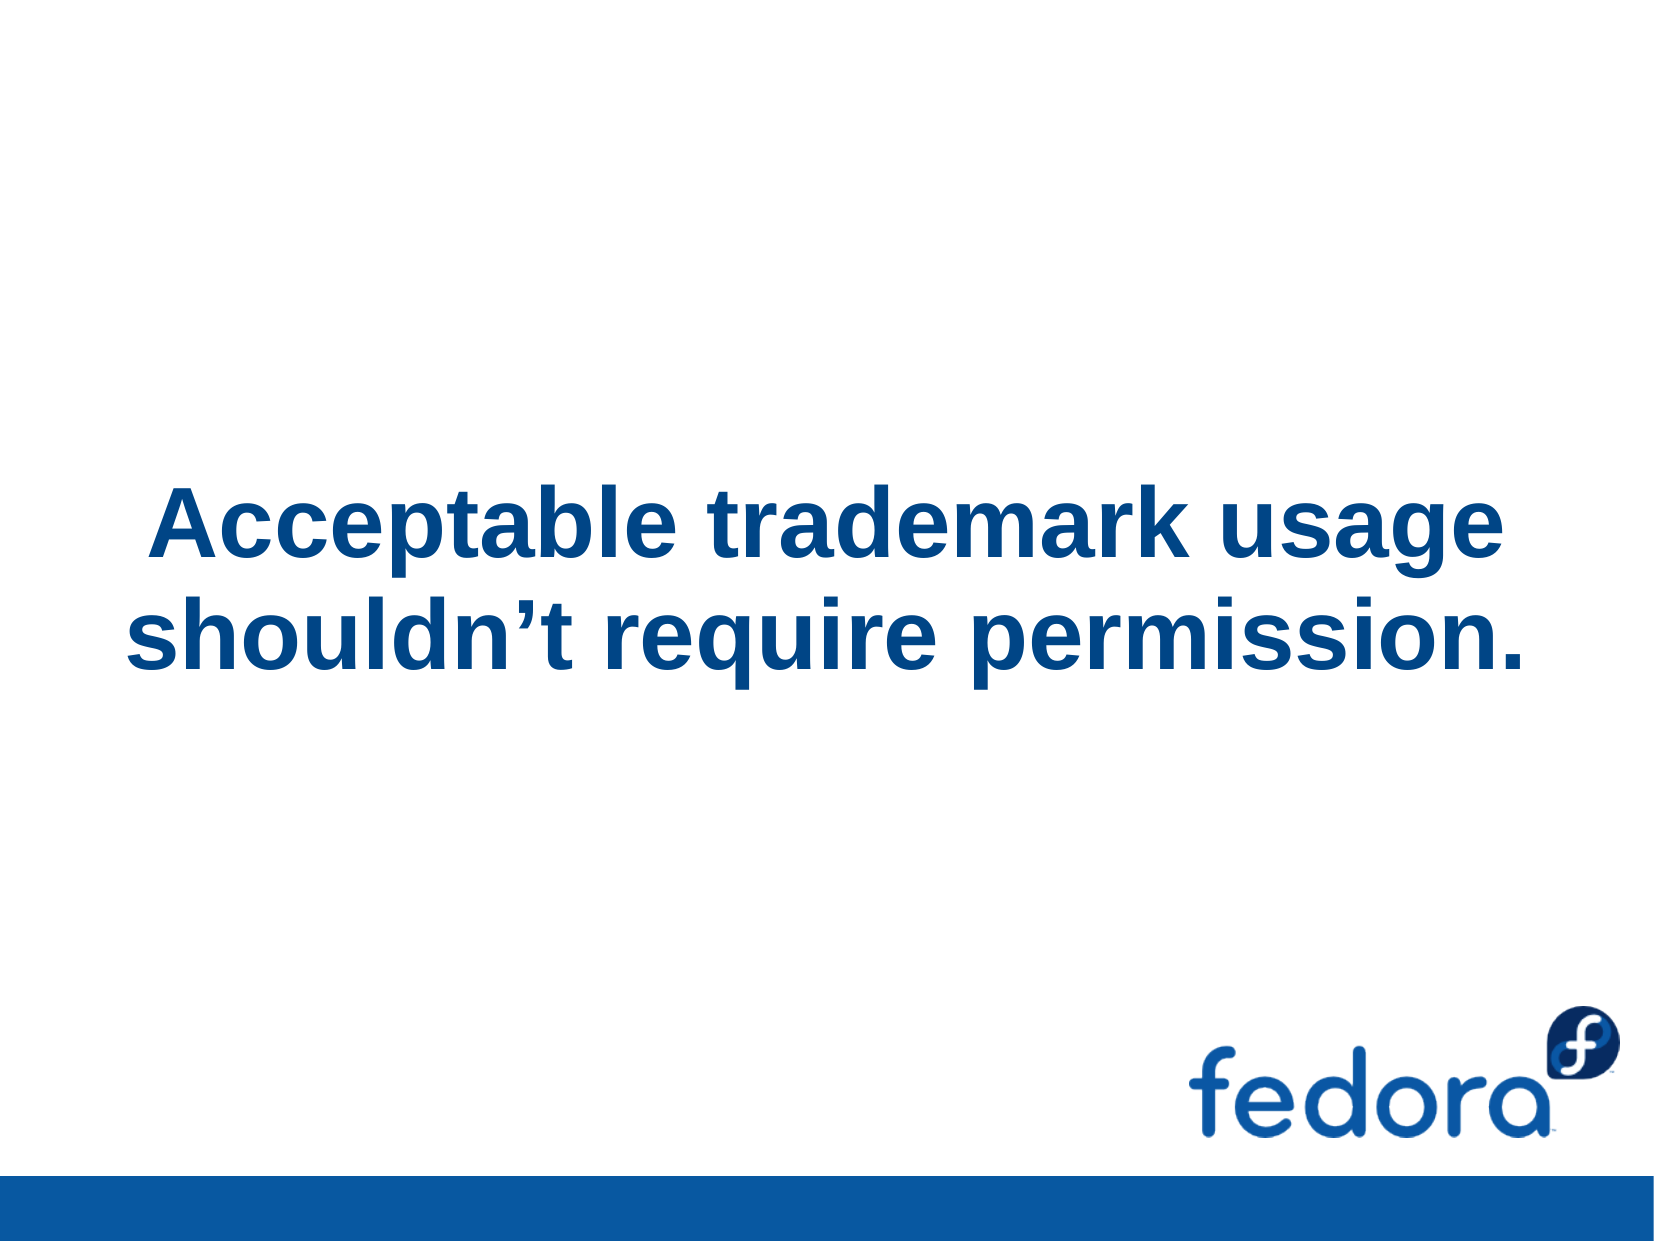

# Acceptable trademark usage shouldn’t require permission.